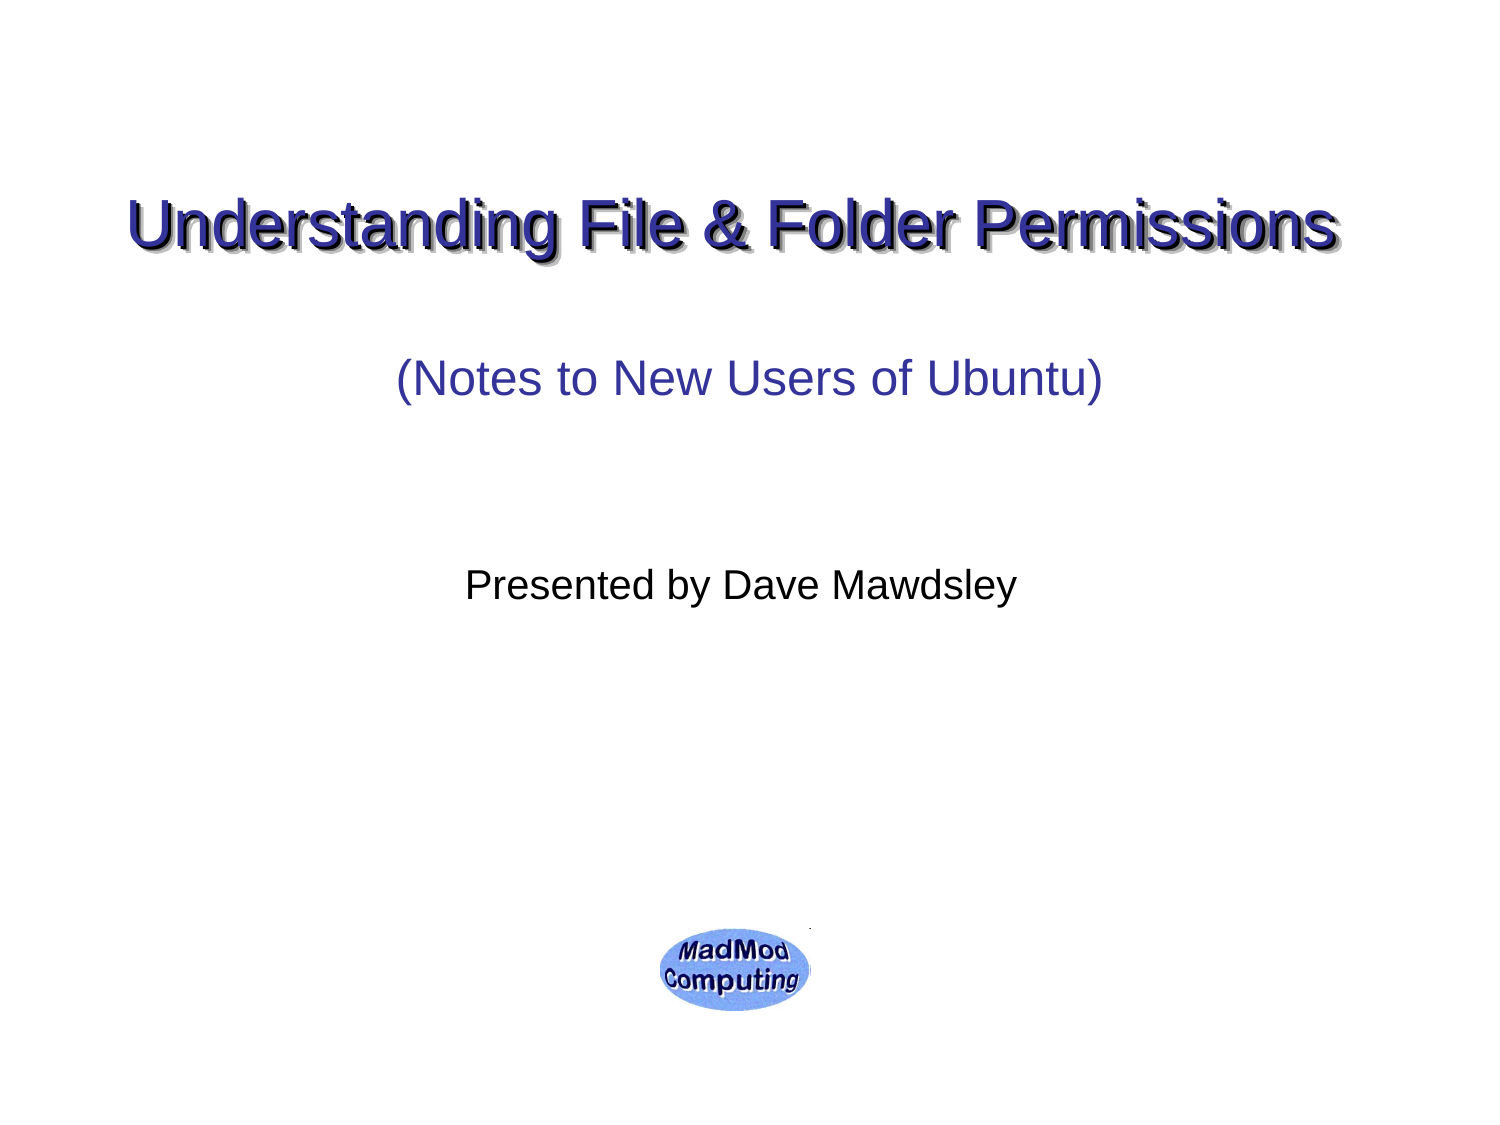

# Understanding File & Folder Permissions
(Notes to New Users of Ubuntu)
Presented by Dave Mawdsley